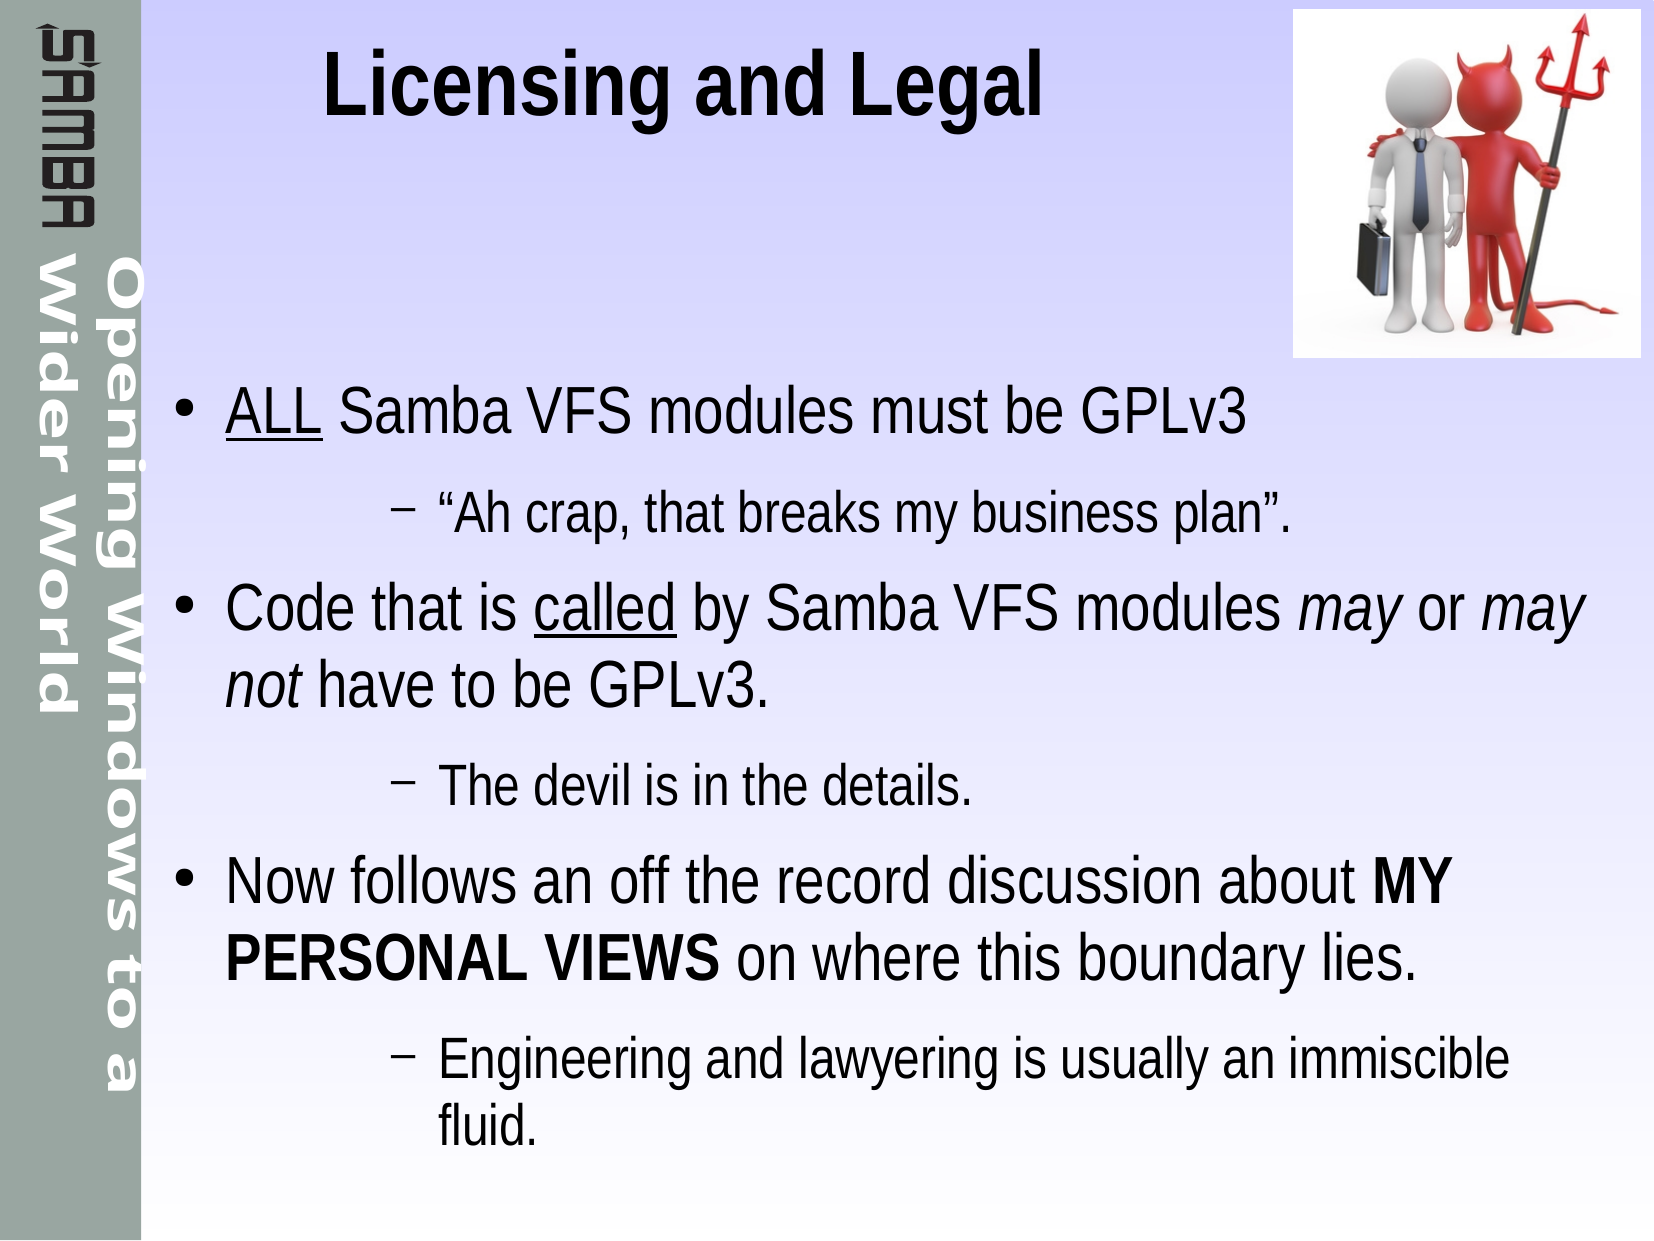

# Licensing and Legal
ALL Samba VFS modules must be GPLv3
“Ah crap, that breaks my business plan”.
Code that is called by Samba VFS modules may or may not have to be GPLv3.
The devil is in the details.
Now follows an off the record discussion about MY PERSONAL VIEWS on where this boundary lies.
Engineering and lawyering is usually an immiscible fluid.